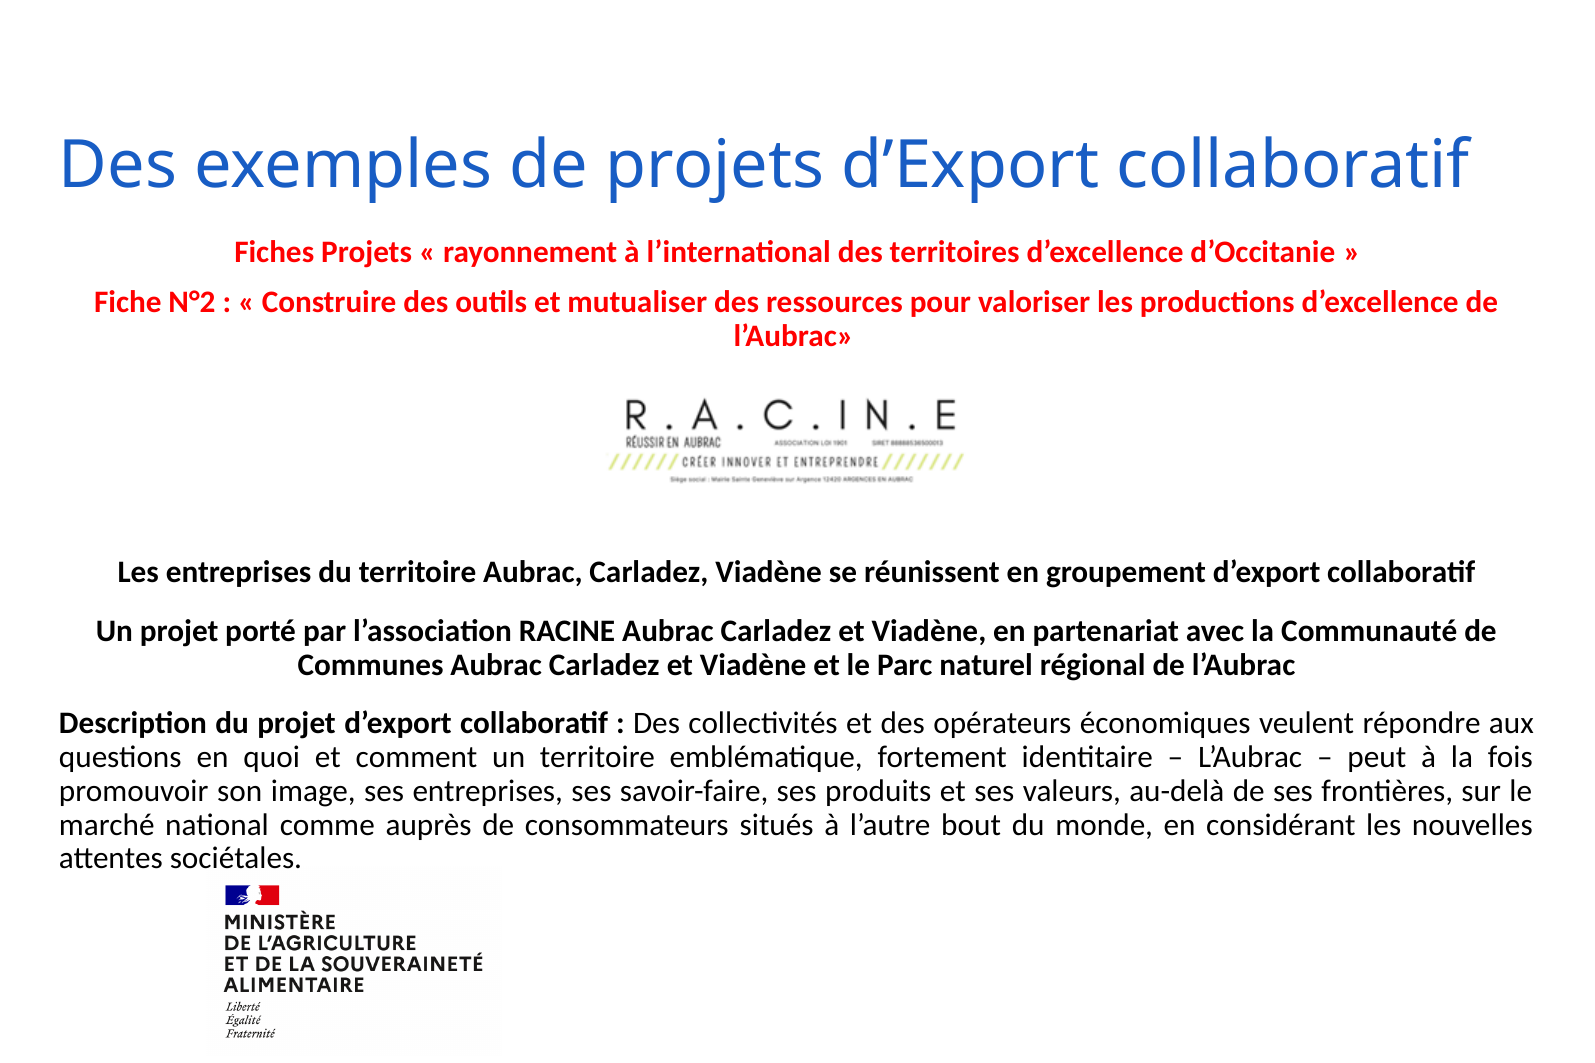

# Des exemples de projets d’Export collaboratif
Fiches Projets « rayonnement à l’international des territoires d’excellence d’Occitanie »
Fiche N°2 : « Construire des outils et mutualiser des ressources pour valoriser les productions d’excellence de l’Aubrac»
Les entreprises du territoire Aubrac, Carladez, Viadène se réunissent en groupement d’export collaboratif
Un projet porté par l’association RACINE Aubrac Carladez et Viadène, en partenariat avec la Communauté de Communes Aubrac Carladez et Viadène et le Parc naturel régional de l’Aubrac
Description du projet d’export collaboratif : Des collectivités et des opérateurs économiques veulent répondre aux questions en quoi et comment un territoire emblématique, fortement identitaire – L’Aubrac – peut à la fois promouvoir son image, ses entreprises, ses savoir-faire, ses produits et ses valeurs, au-delà de ses frontières, sur le marché national comme auprès de consommateurs situés à l’autre bout du monde, en considérant les nouvelles attentes sociétales.